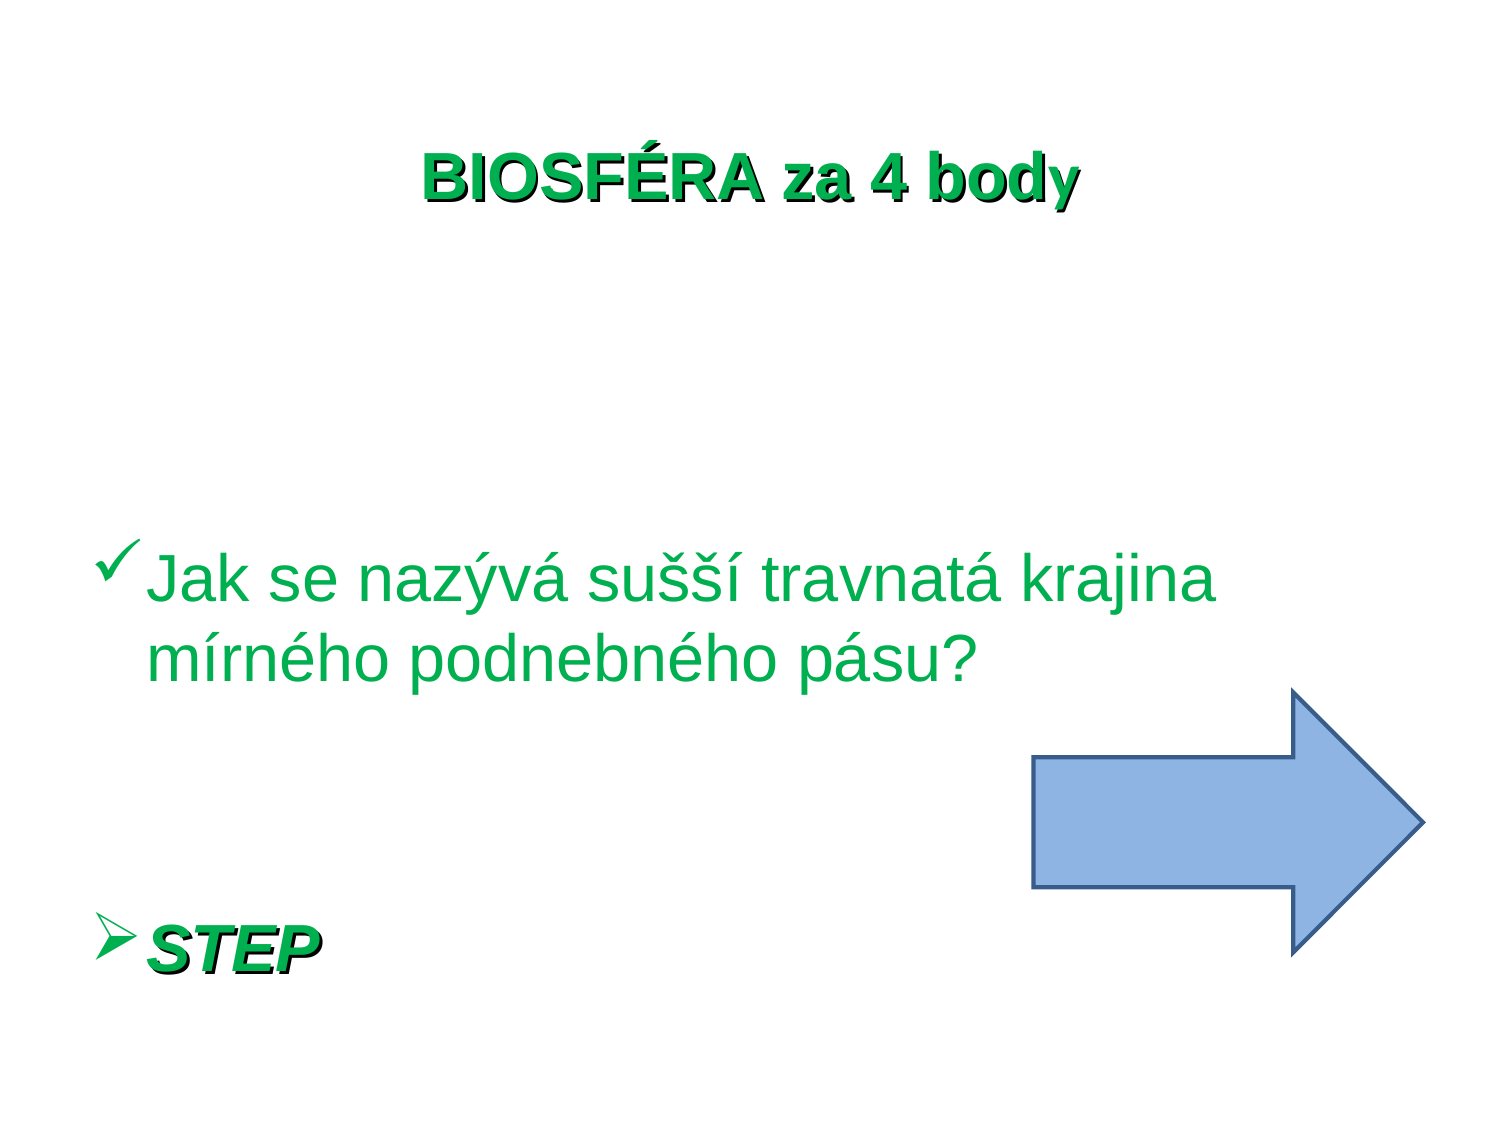

# BIOSFÉRA za 4 body
Jak se nazývá sušší travnatá krajina
mírného podnebného pásu?
STEP